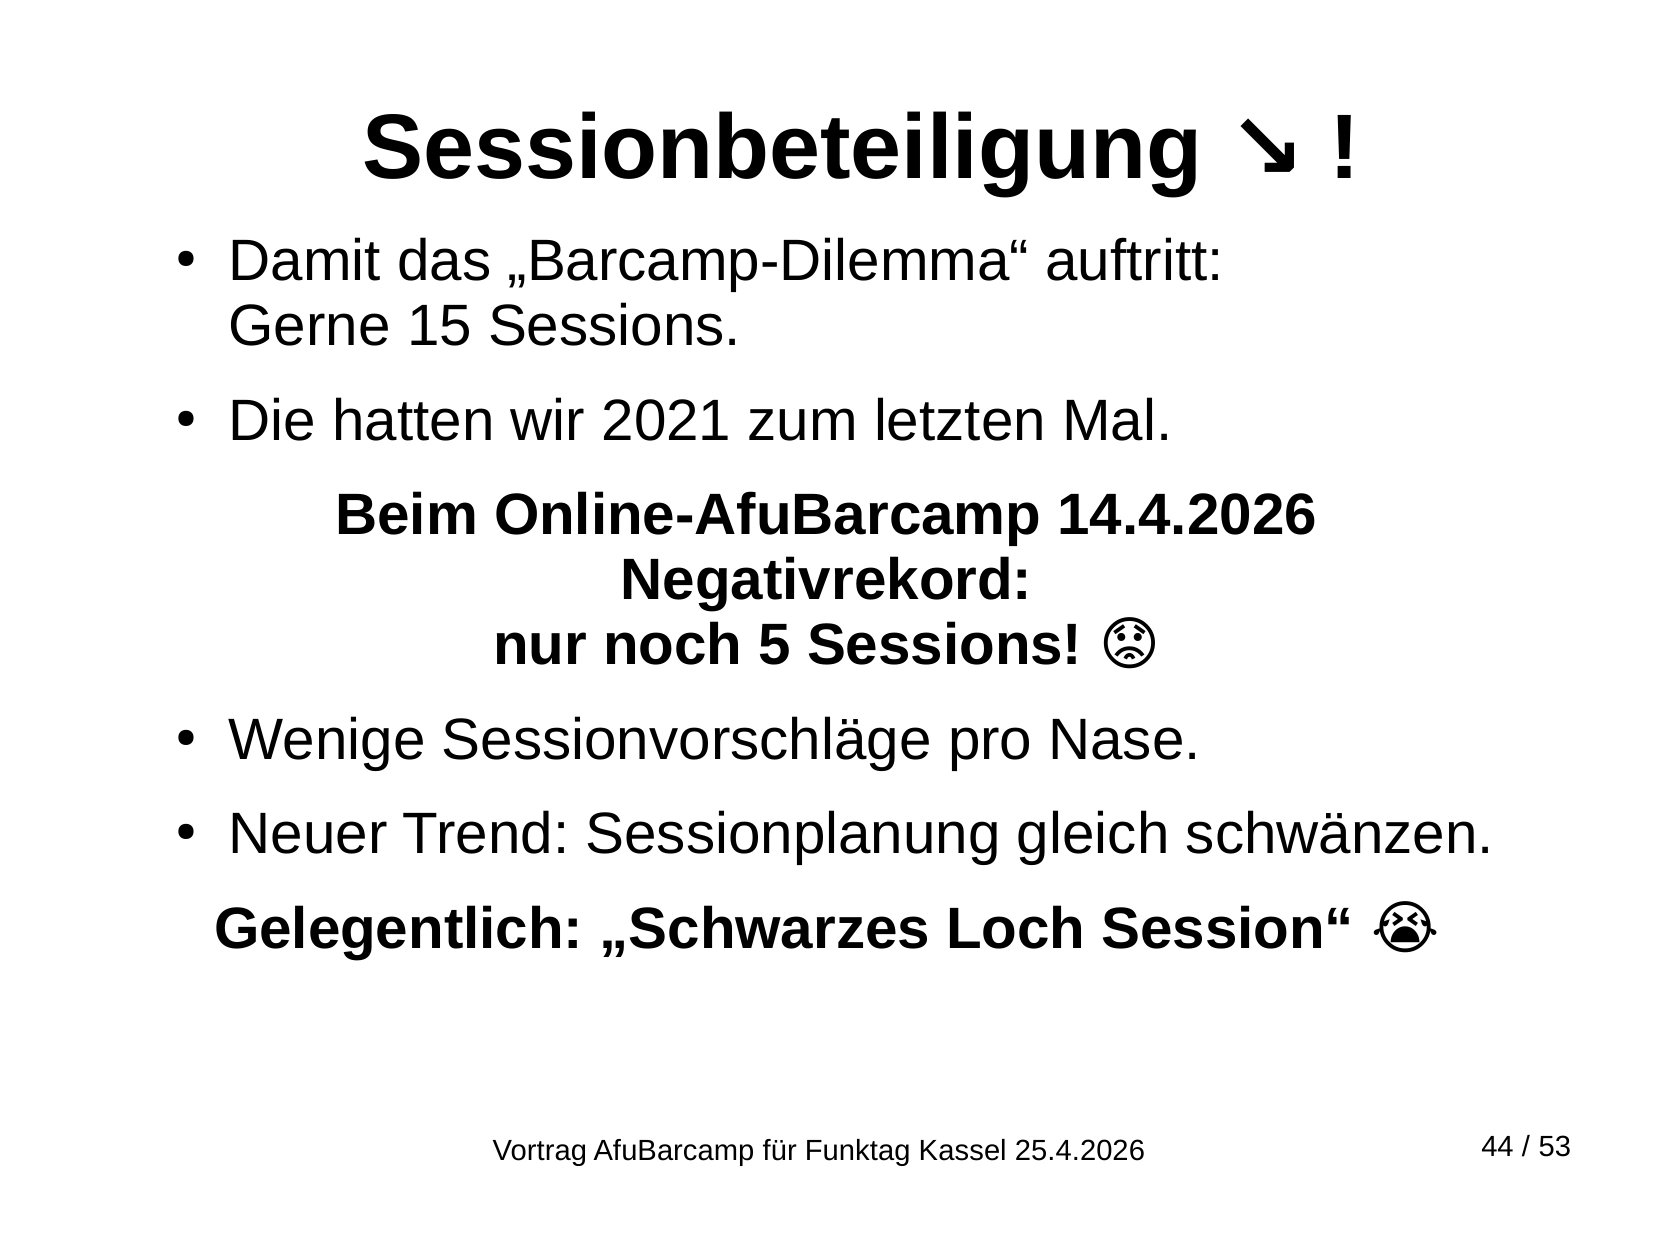

# Sessionbeteiligung ↘ !
Damit das „Barcamp-Dilemma“ auftritt:
Gerne 15 Sessions.
Die hatten wir 2021 zum letzten Mal.
Beim Online-AfuBarcamp 14.4.2026
Negativrekord:
nur noch 5 Sessions! 😟
Wenige Sessionvorschläge pro Nase.
Neuer Trend: Sessionplanung gleich schwänzen.
Gelegentlich: „Schwarzes Loch Session“ 😭